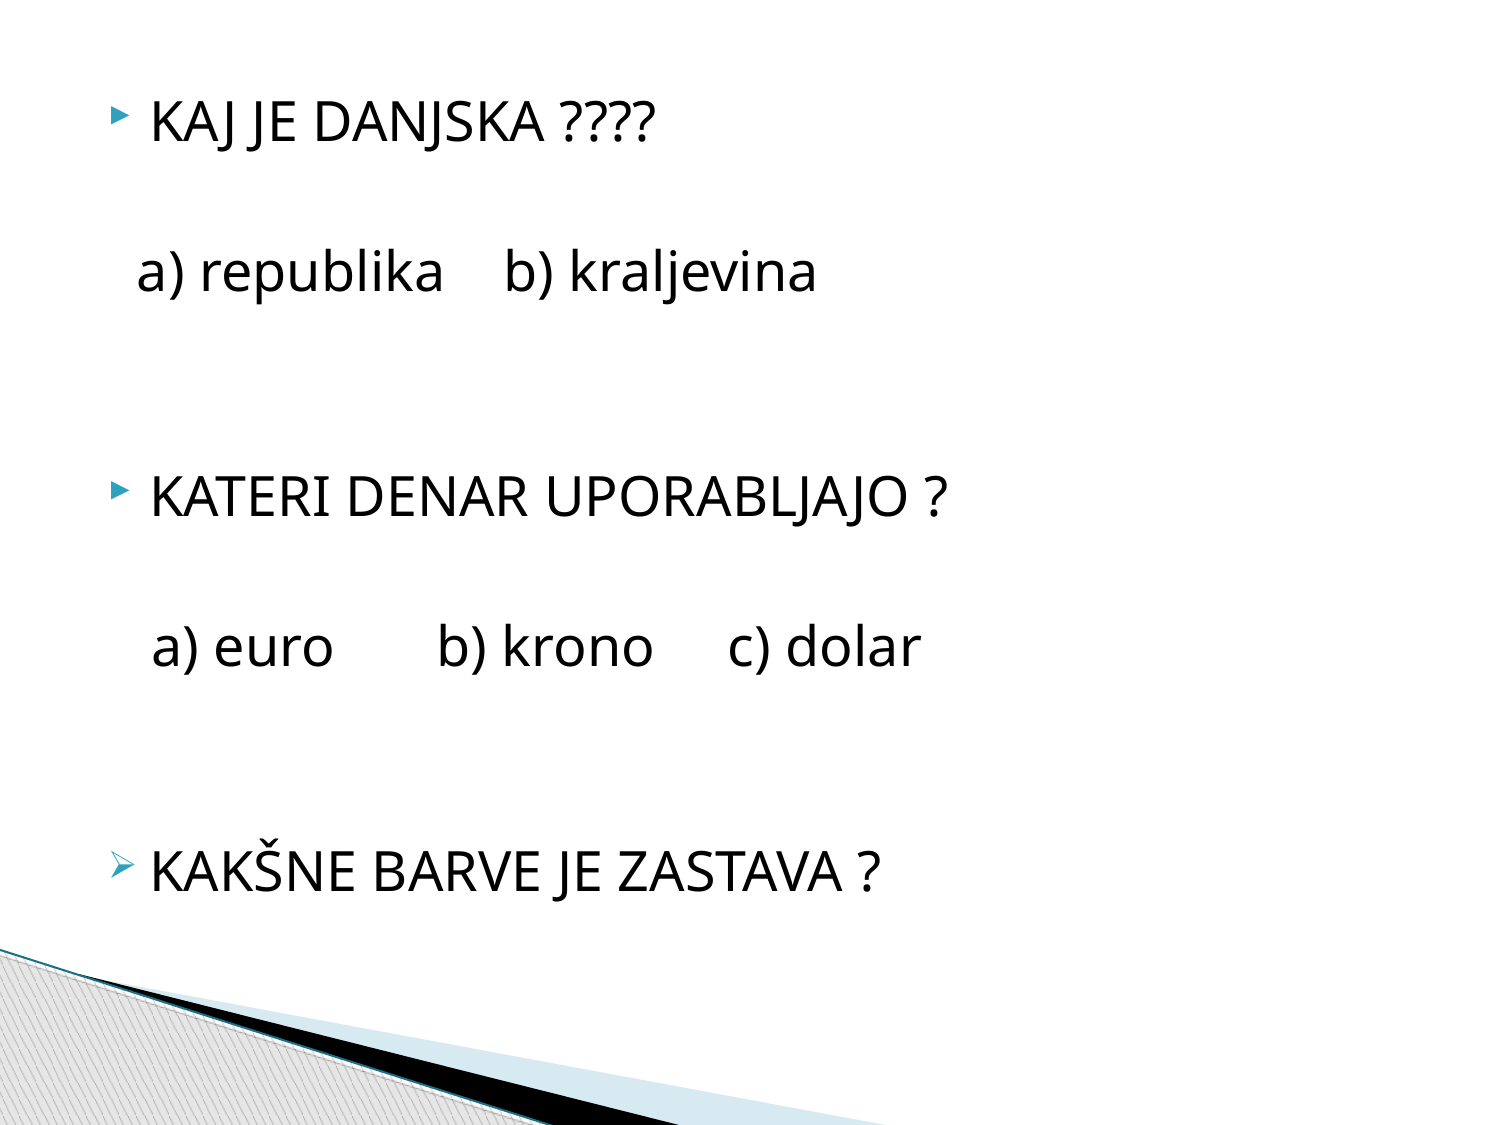

# KAJ JE DANJSKA ????
 a) republika b) kraljevina
KATERI DENAR UPORABLJAJO ?
 a) euro b) krono c) dolar
KAKŠNE BARVE JE ZASTAVA ?